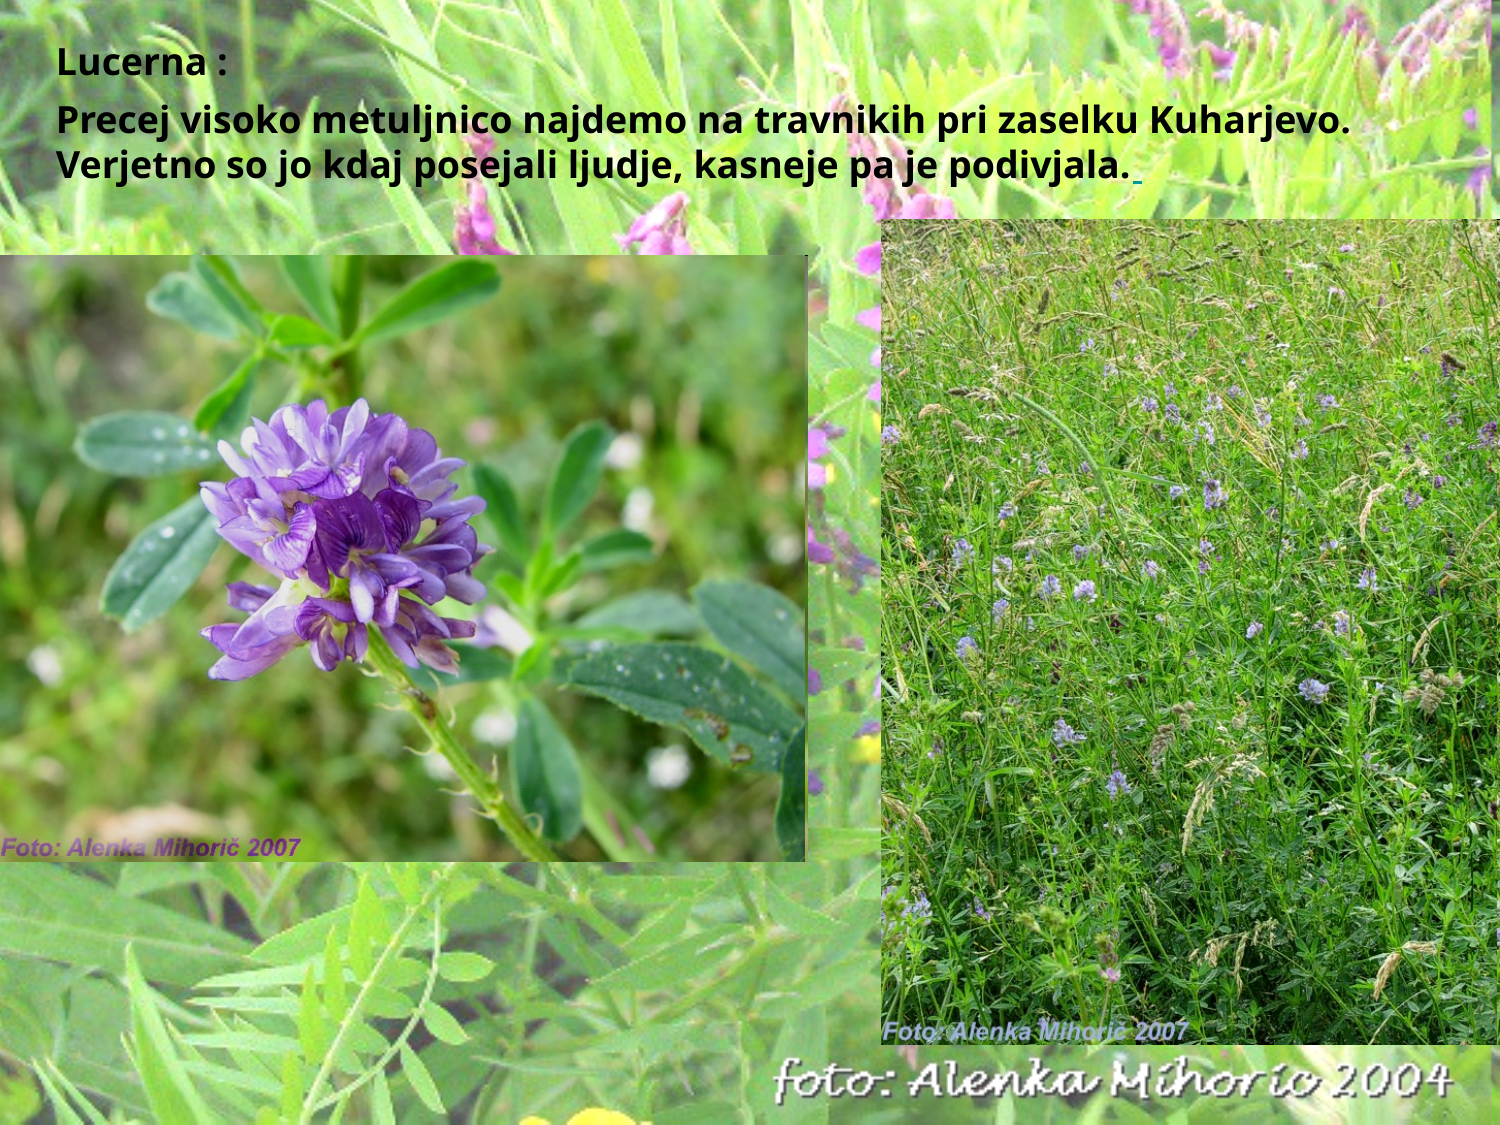

Lucerna :
Precej visoko metuljnico najdemo na travnikih pri zaselku Kuharjevo. Verjetno so jo kdaj posejali ljudje, kasneje pa je podivjala.